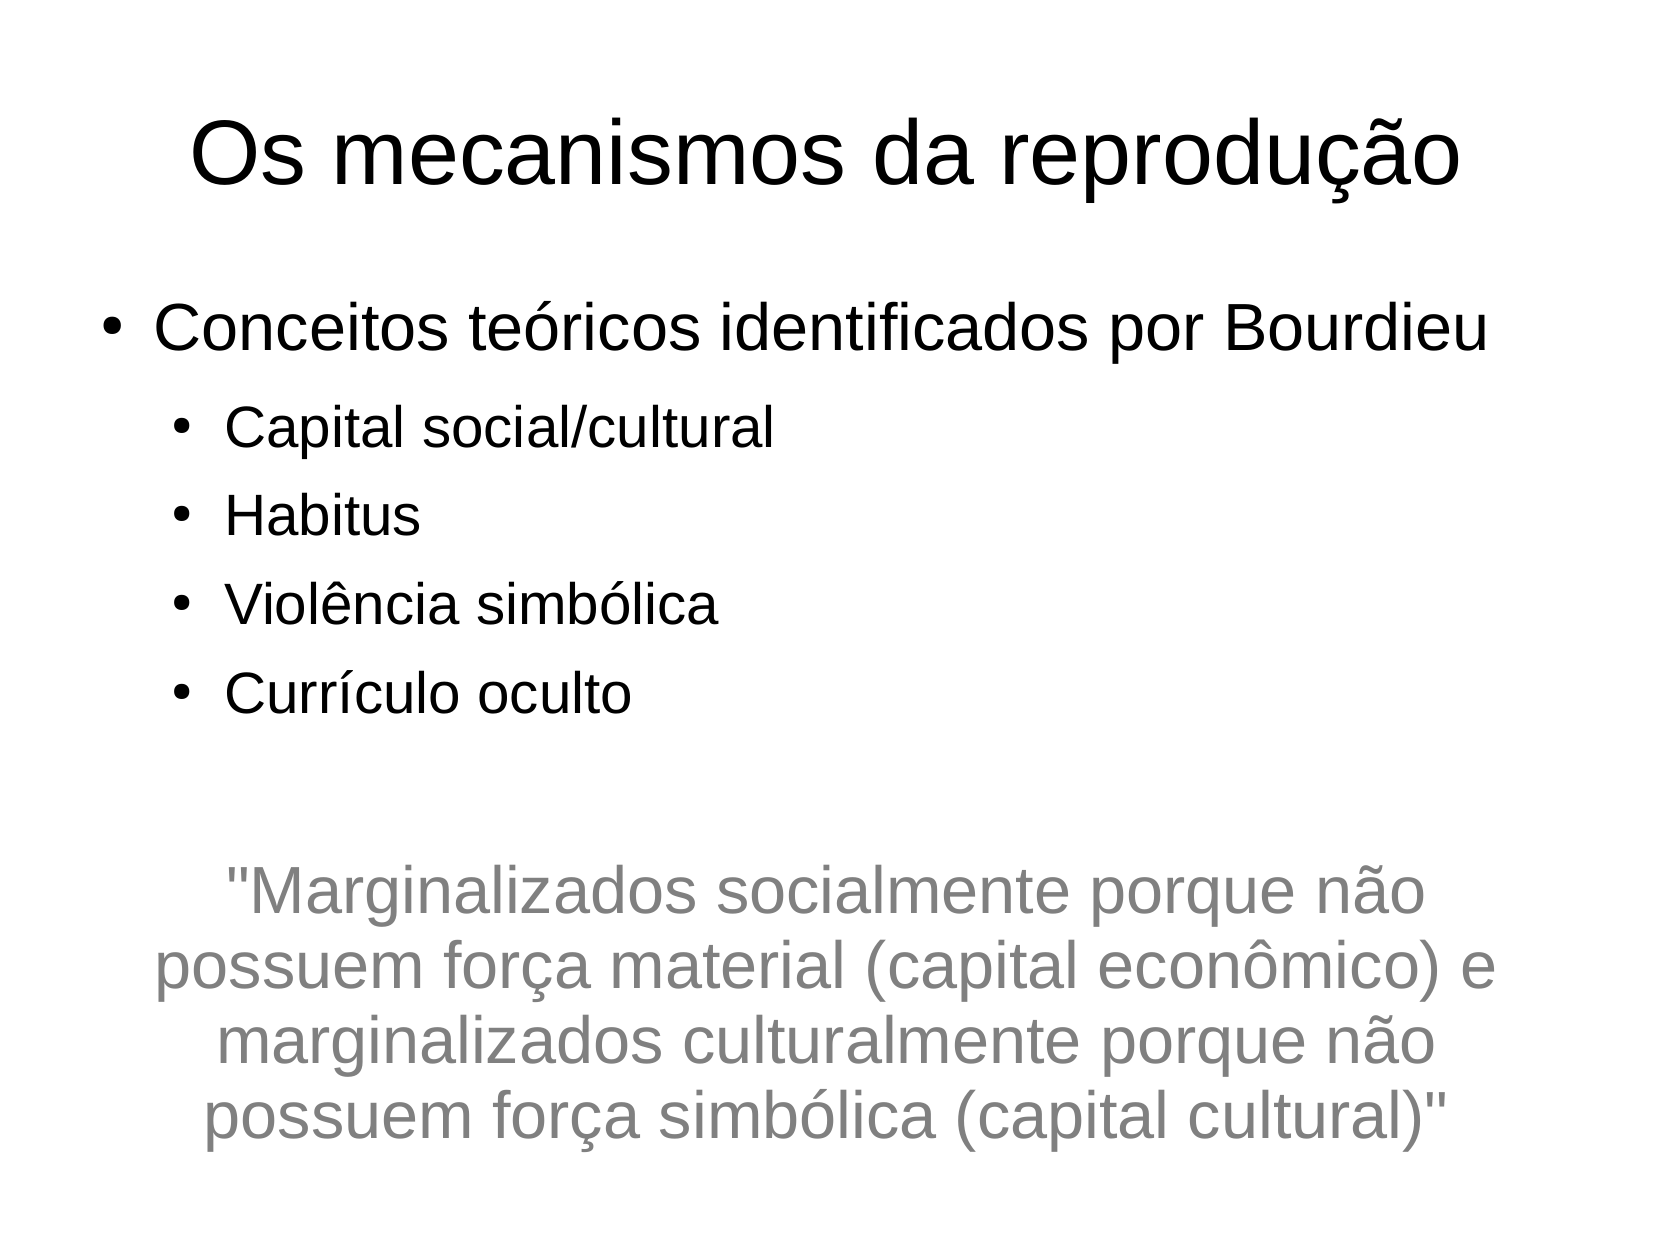

# Os mecanismos da reprodução
Conceitos teóricos identificados por Bourdieu
Capital social/cultural
Habitus
Violência simbólica
Currículo oculto
"Marginalizados socialmente porque não possuem força material (capital econômico) e marginalizados culturalmente porque não possuem força simbólica (capital cultural)"